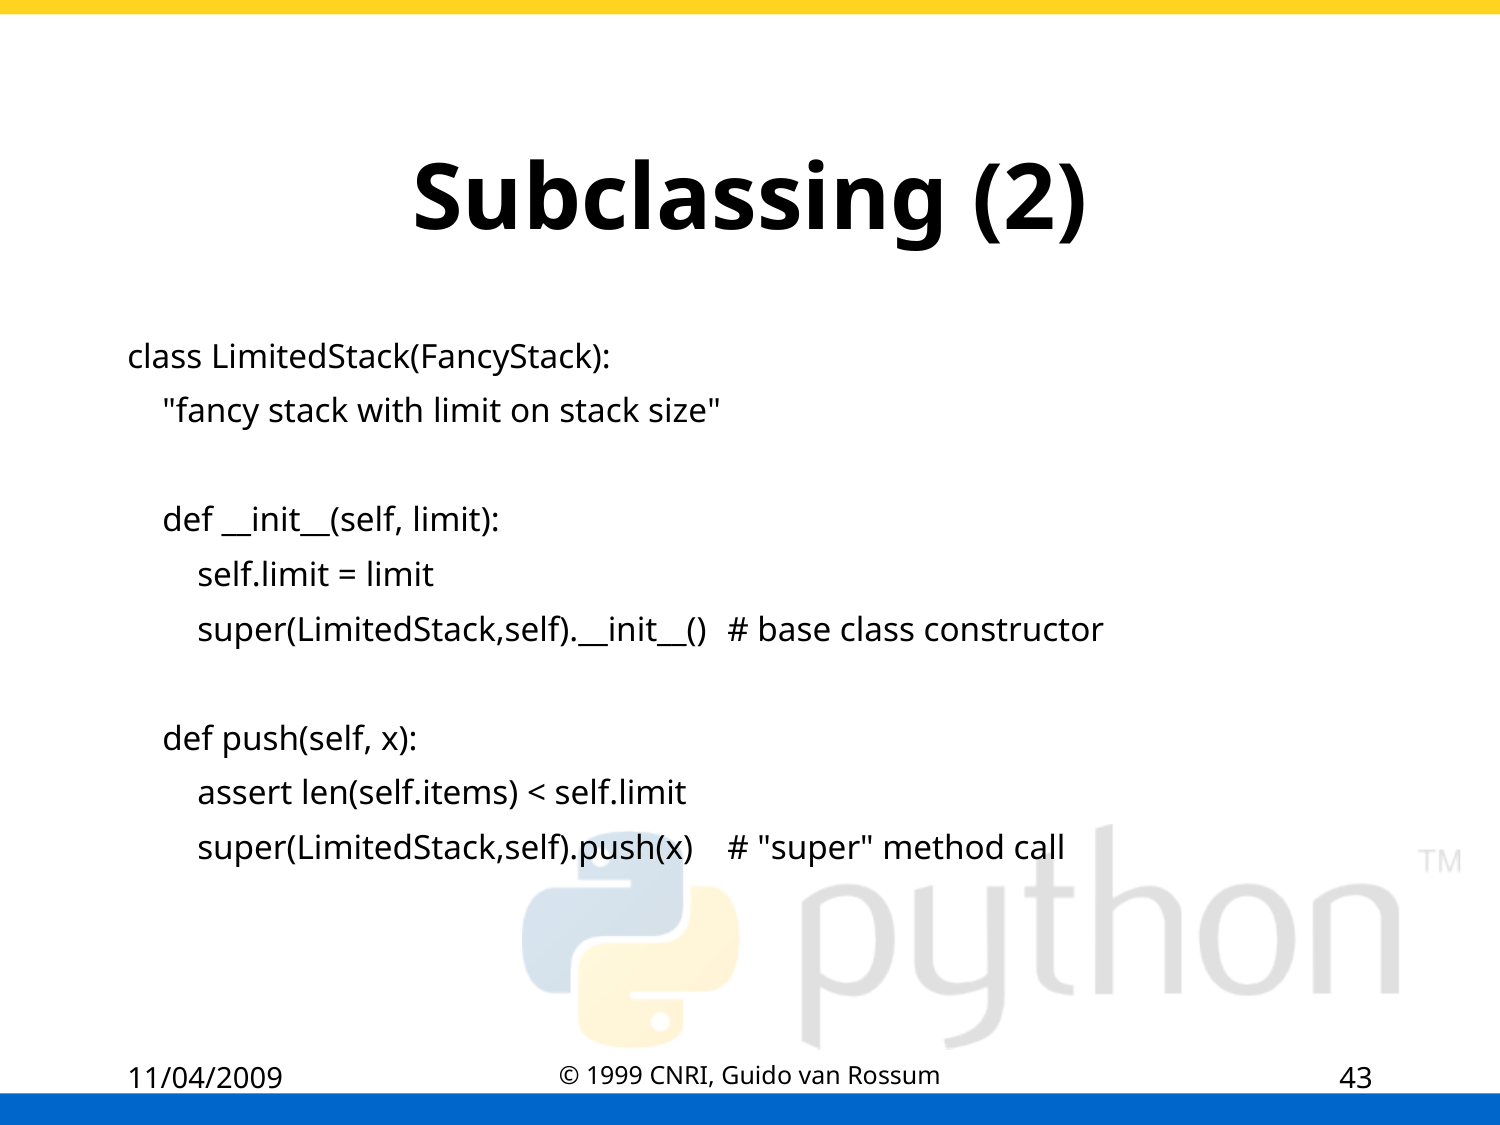

# Subclassing (2)
class LimitedStack(FancyStack):
 "fancy stack with limit on stack size"
 def __init__(self, limit):
 self.limit = limit
 super(LimitedStack,self).__init__()	# base class constructor
 def push(self, x):
 assert len(self.items) < self.limit
 super(LimitedStack,self).push(x)	# "super" method call
11/04/2009
© 1999 CNRI, Guido van Rossum
43